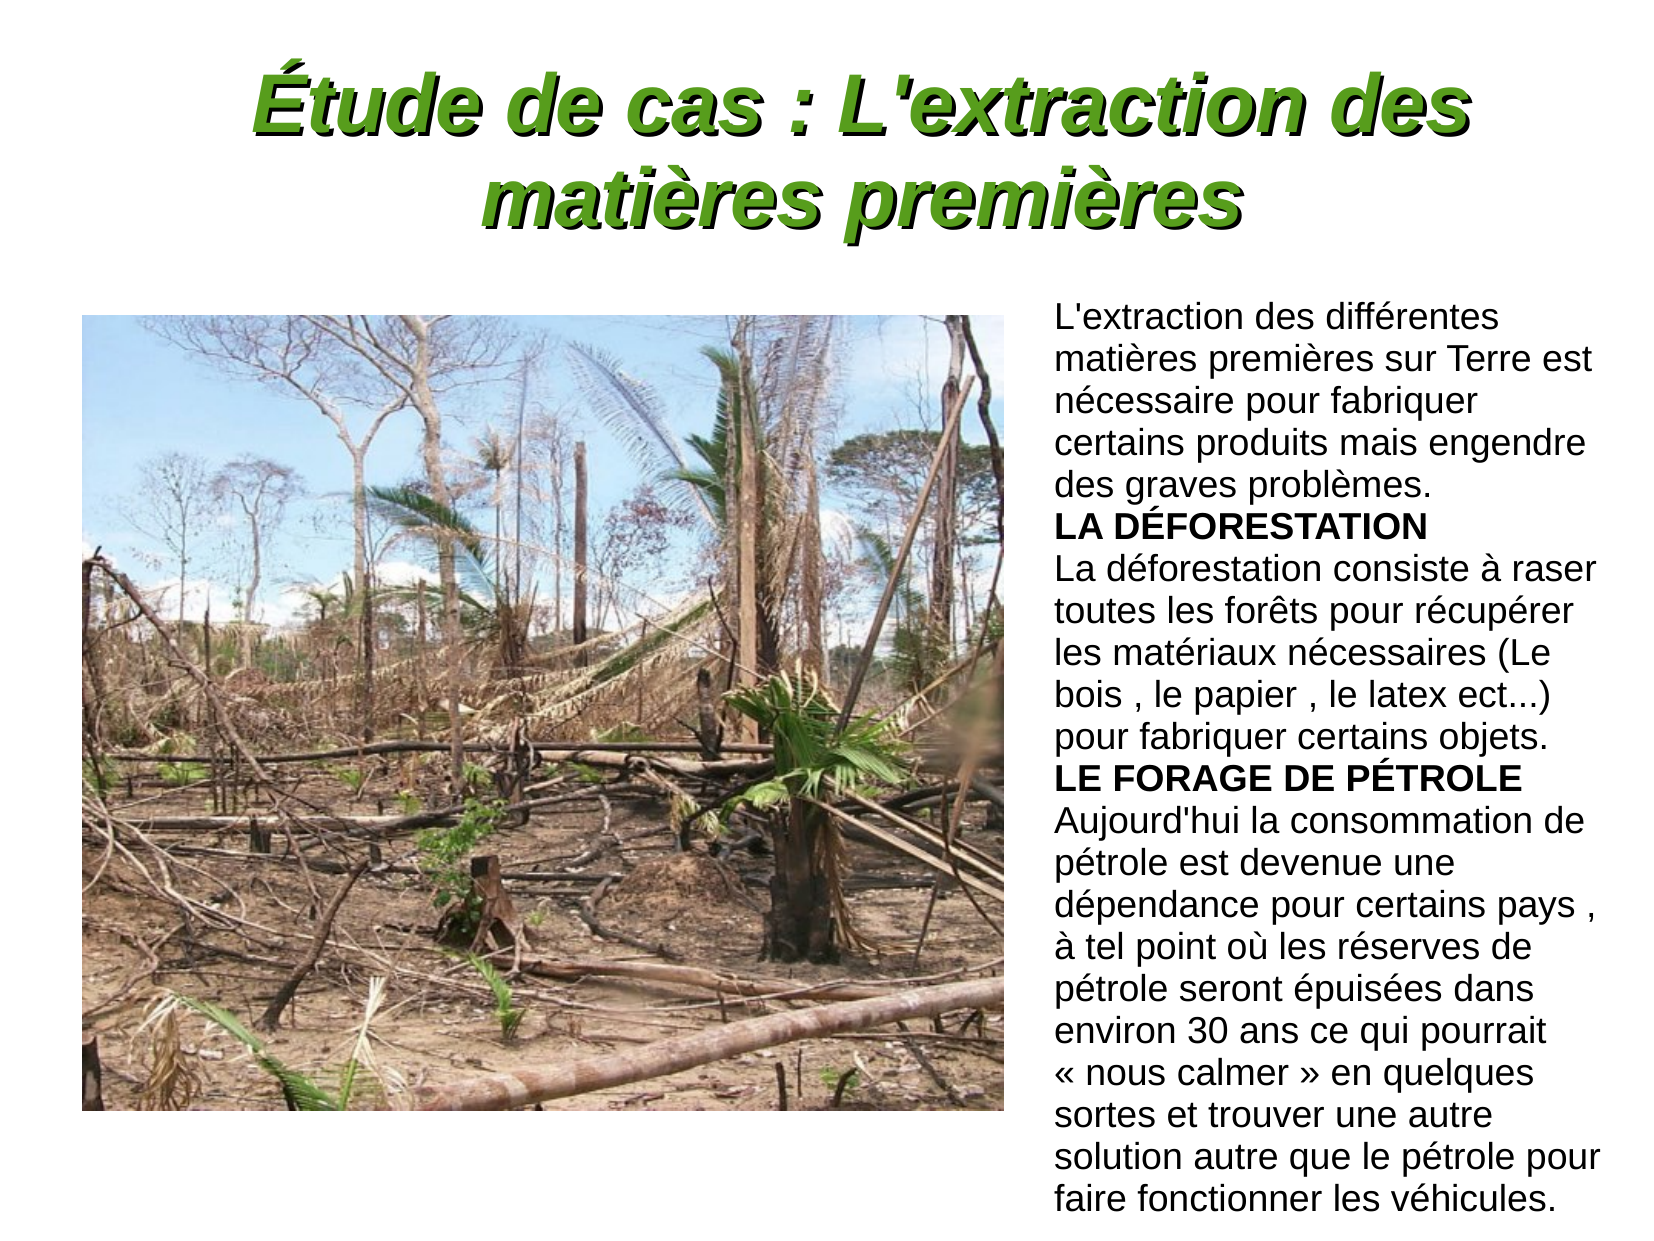

# Étude de cas : L'extraction des matières premières
L'extraction des différentes matières premières sur Terre est nécessaire pour fabriquer certains produits mais engendre des graves problèmes.
LA DÉFORESTATION
La déforestation consiste à raser toutes les forêts pour récupérer les matériaux nécessaires (Le bois , le papier , le latex ect...) pour fabriquer certains objets.
LE FORAGE DE PÉTROLE
Aujourd'hui la consommation de pétrole est devenue une dépendance pour certains pays , à tel point où les réserves de pétrole seront épuisées dans environ 30 ans ce qui pourrait « nous calmer » en quelques sortes et trouver une autre solution autre que le pétrole pour faire fonctionner les véhicules.